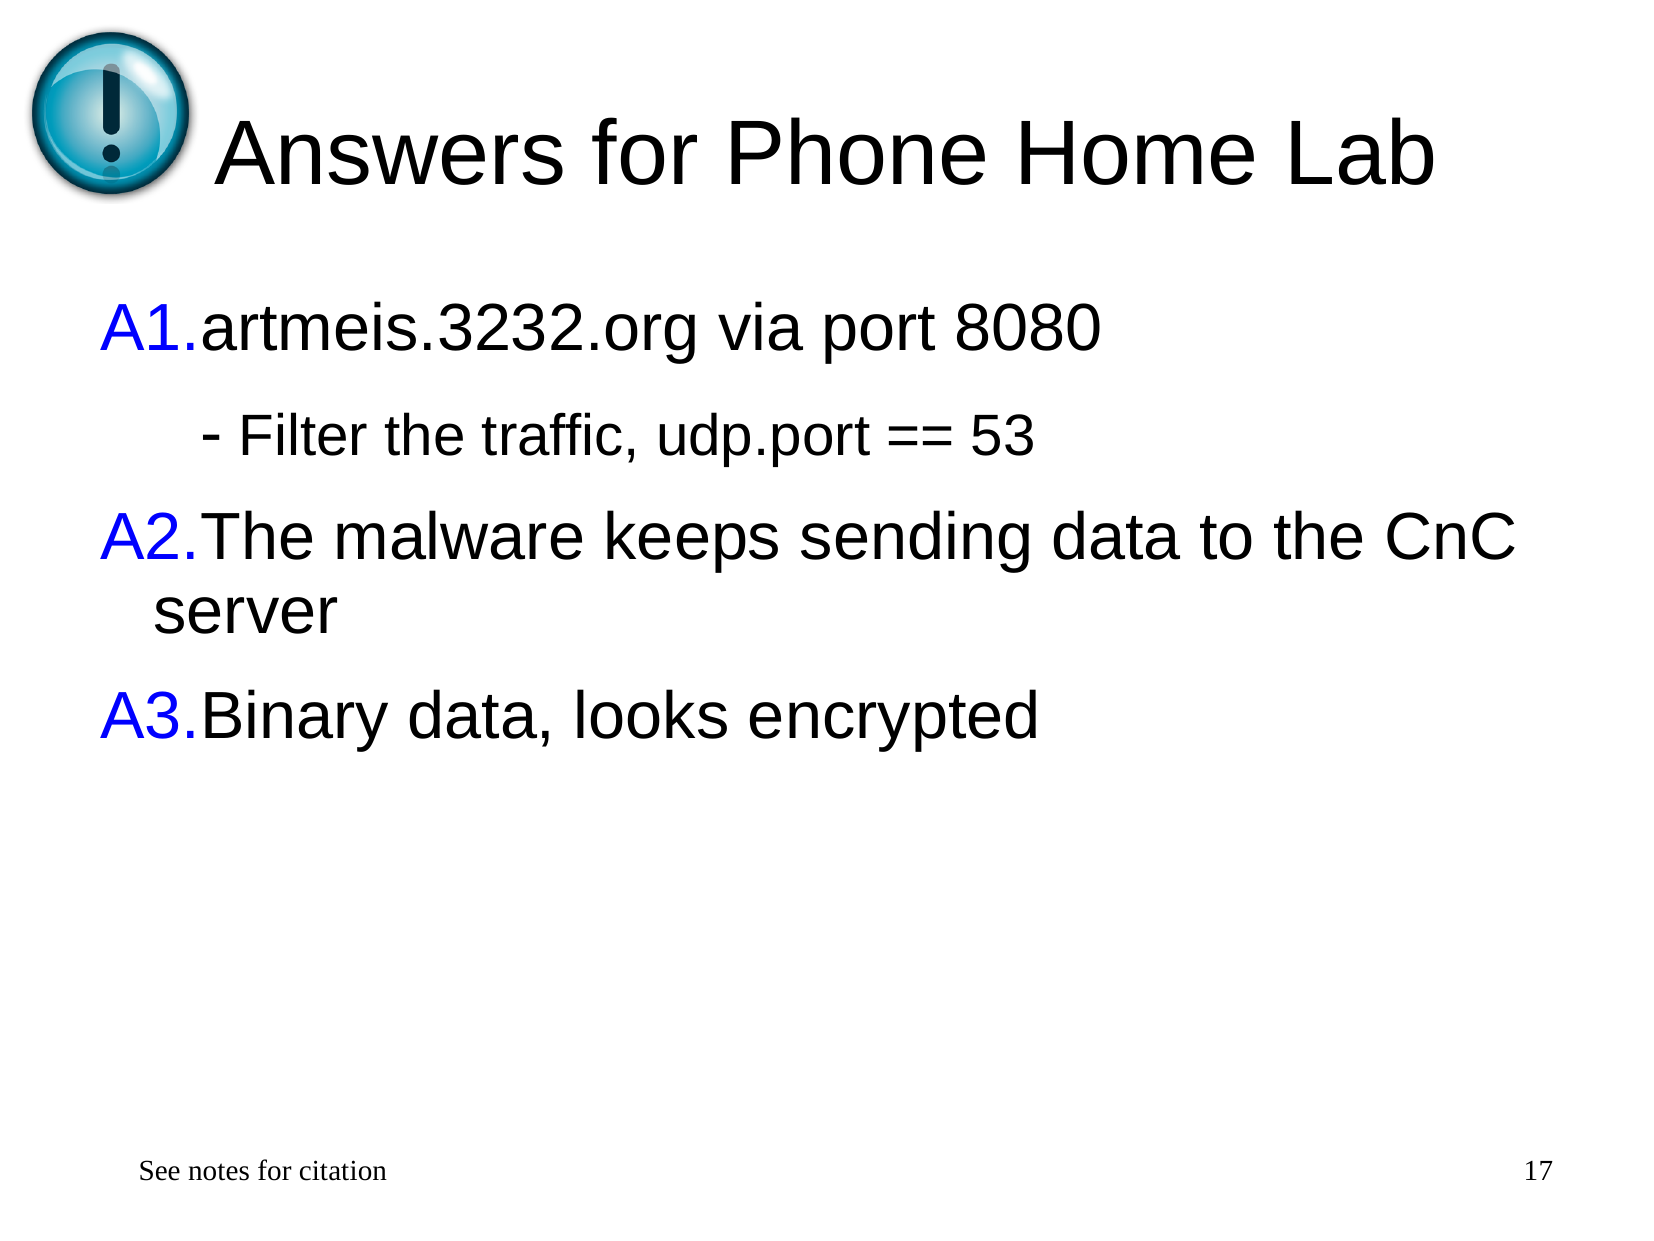

# Answers for Phone Home Lab
artmeis.3232.org via port 8080
- Filter the traffic, udp.port == 53
The malware keeps sending data to the CnC server
Binary data, looks encrypted
See notes for citation
17